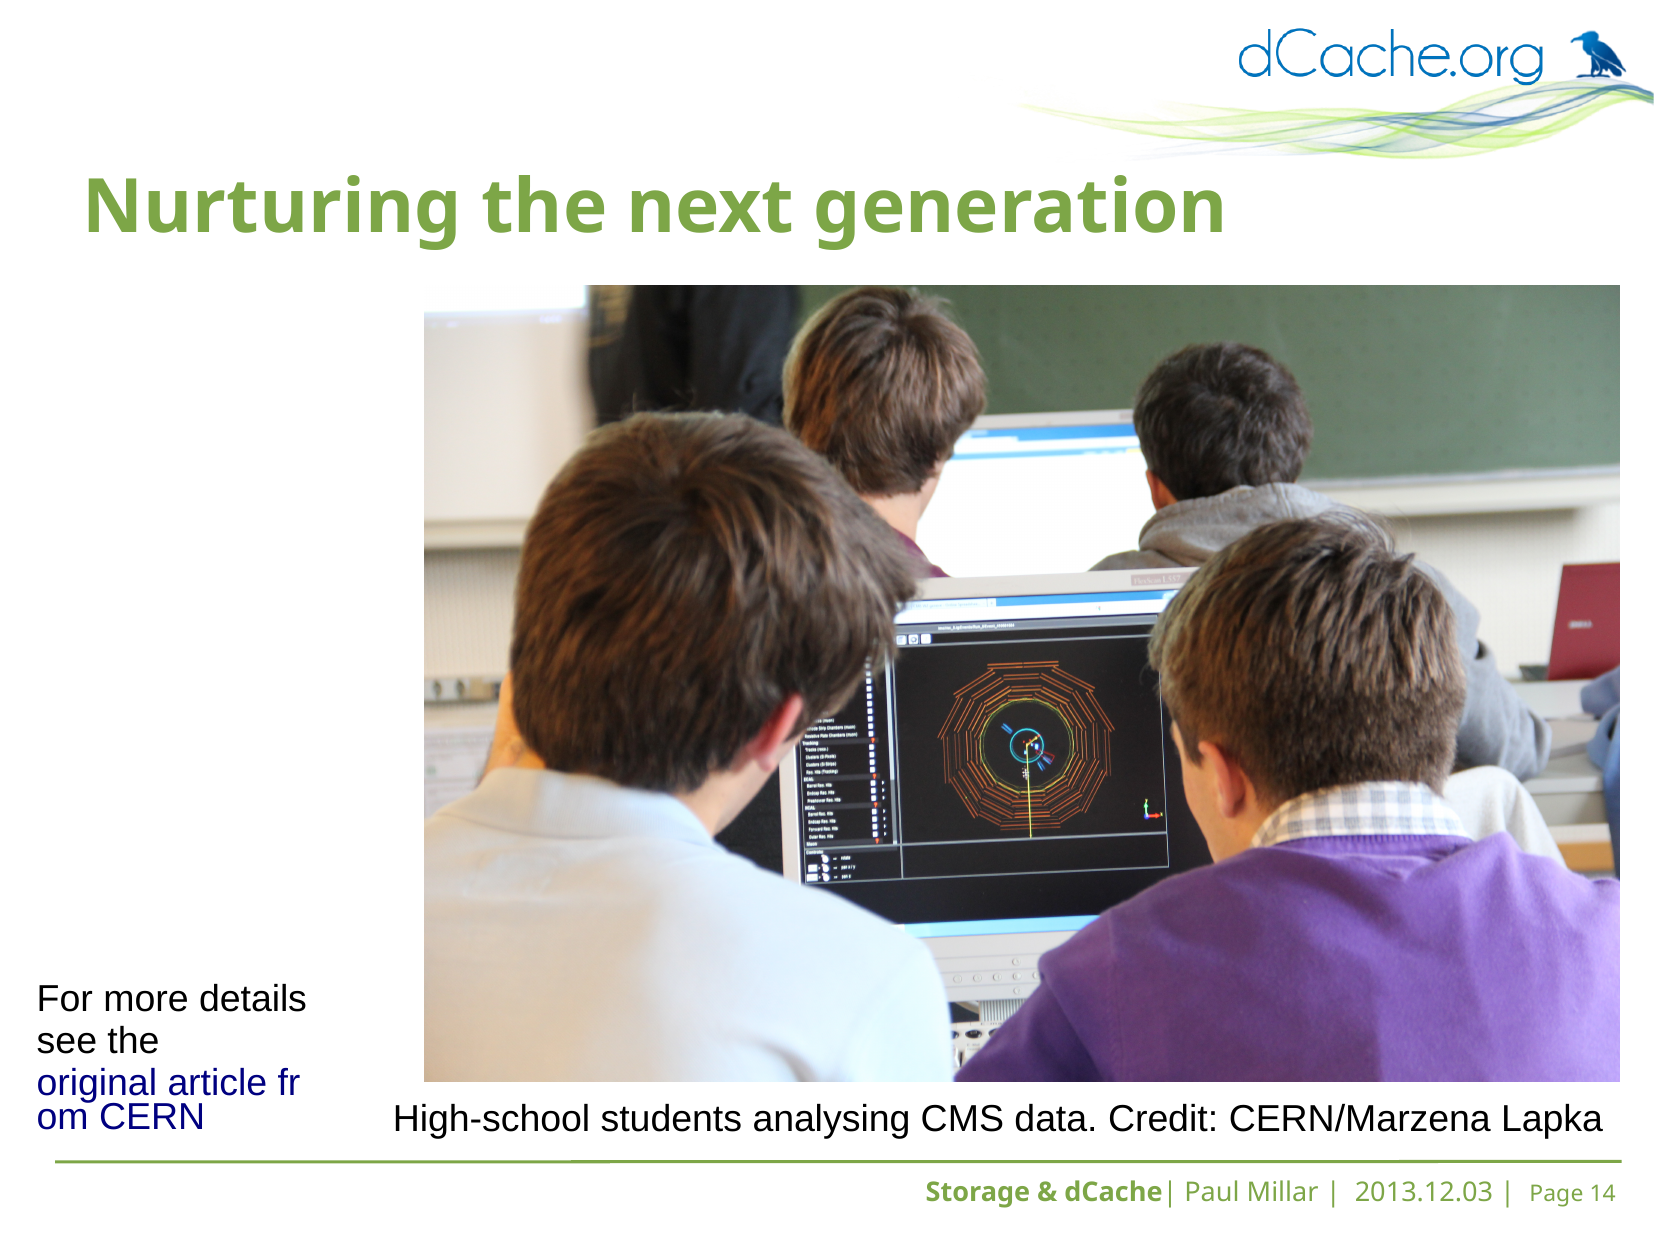

# Nurturing the next generation
For more details see the original article from CERN
High-school students analysing CMS data. Credit: CERN/Marzena Lapka
14